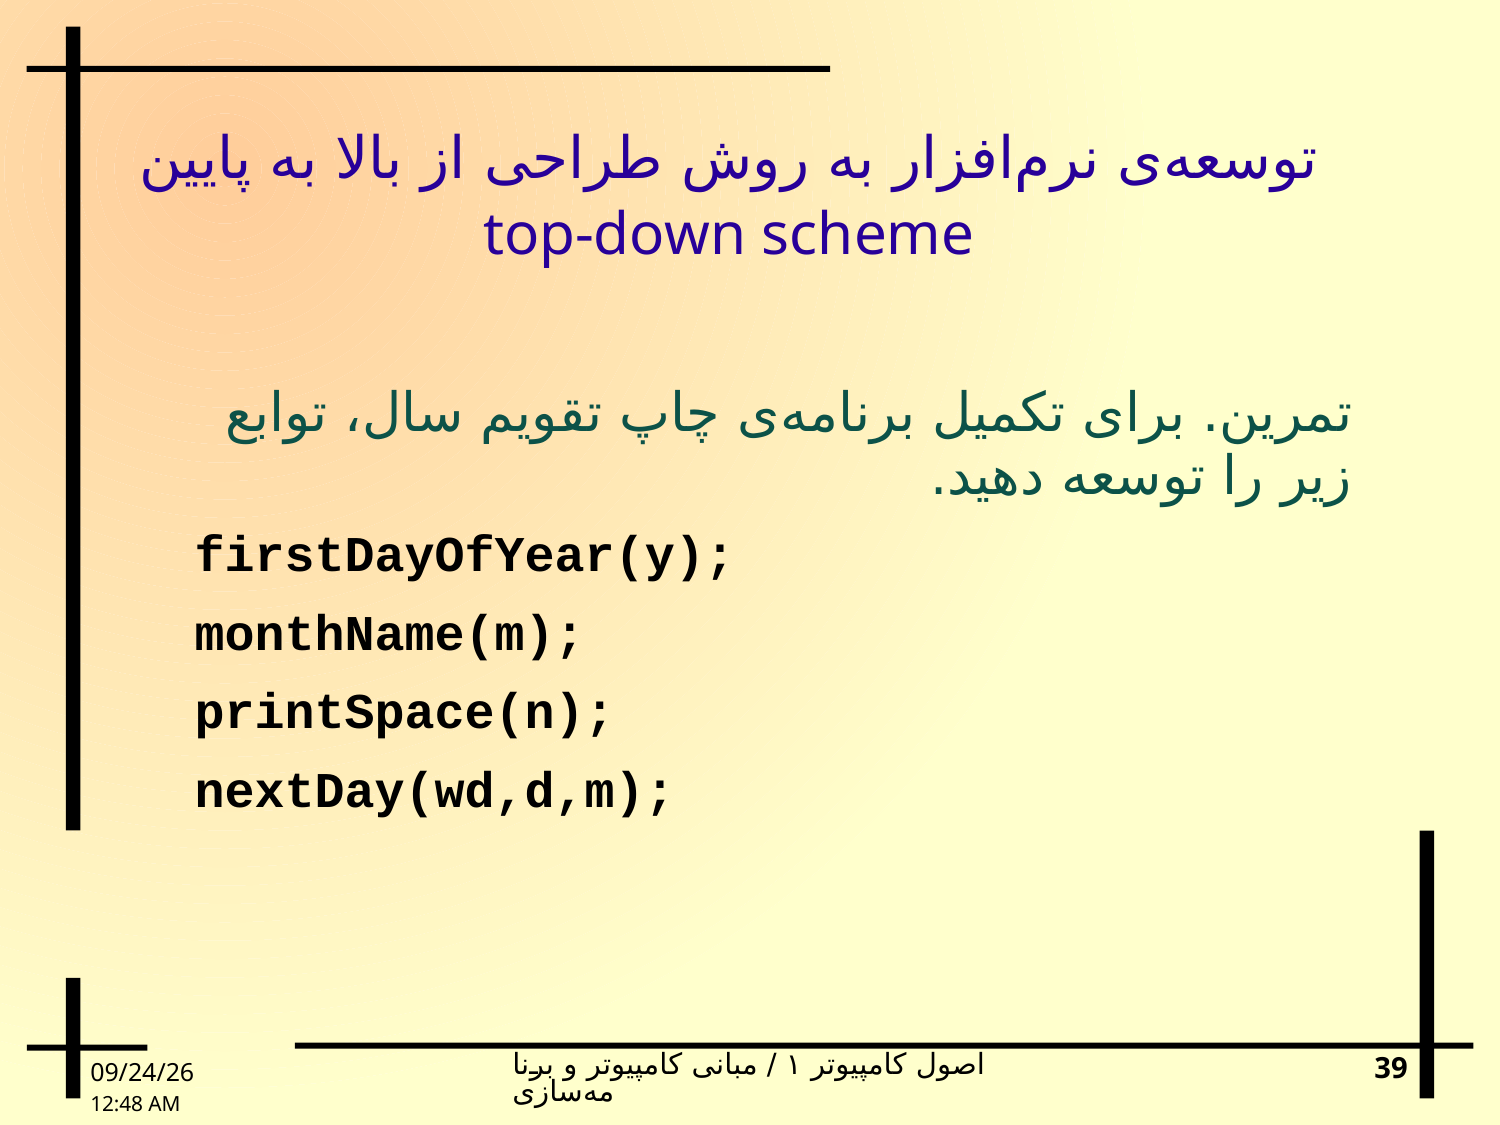

توسعه‌ی نرم‌افزار به روش طراحی از بالا به پایین
top-down scheme
# تمرین. برای تکمیل برنامه‌ی چاپ تقویم سال، توابع زیر را توسعه دهید.
firstDayOfYear(y);
monthName(m);
printSpace(n);
nextDay(wd,d,m);
اصول کامپیوتر ۱ / مبانی کامپیوتر و برنامه‌سازی
39